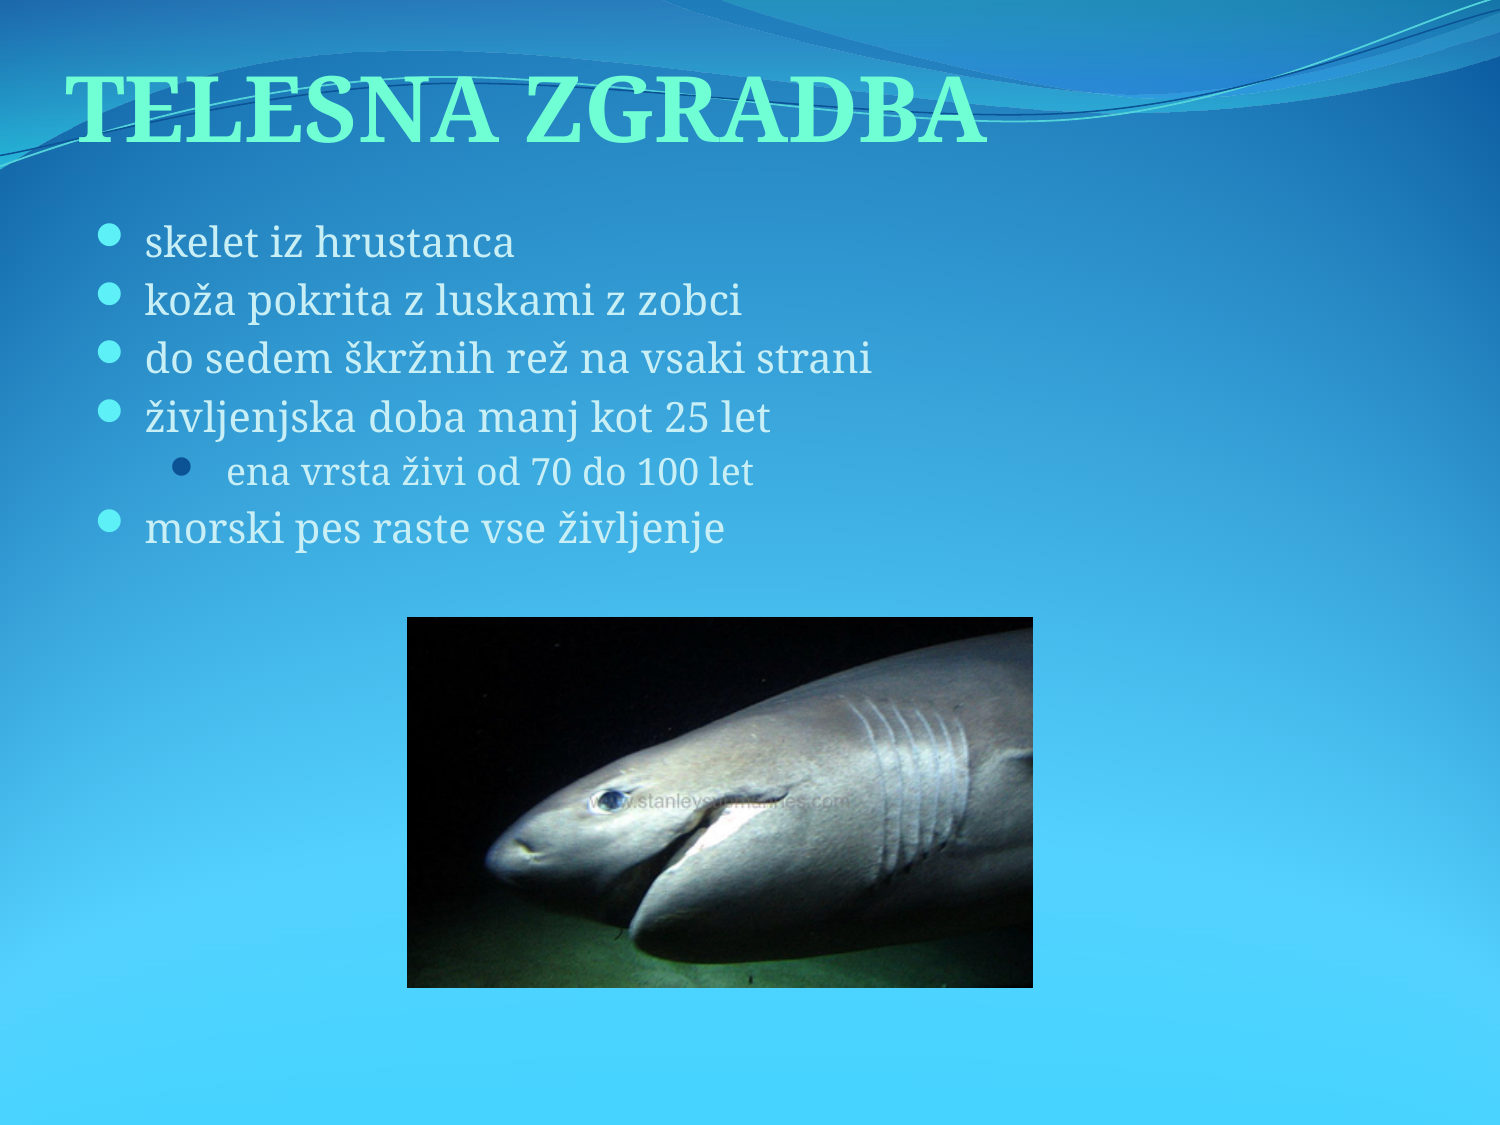

# TELESNA ZGRADBA
 skelet iz hrustanca
 koža pokrita z luskami z zobci
 do sedem škržnih rež na vsaki strani
 življenjska doba manj kot 25 let
 ena vrsta živi od 70 do 100 let
 morski pes raste vse življenje